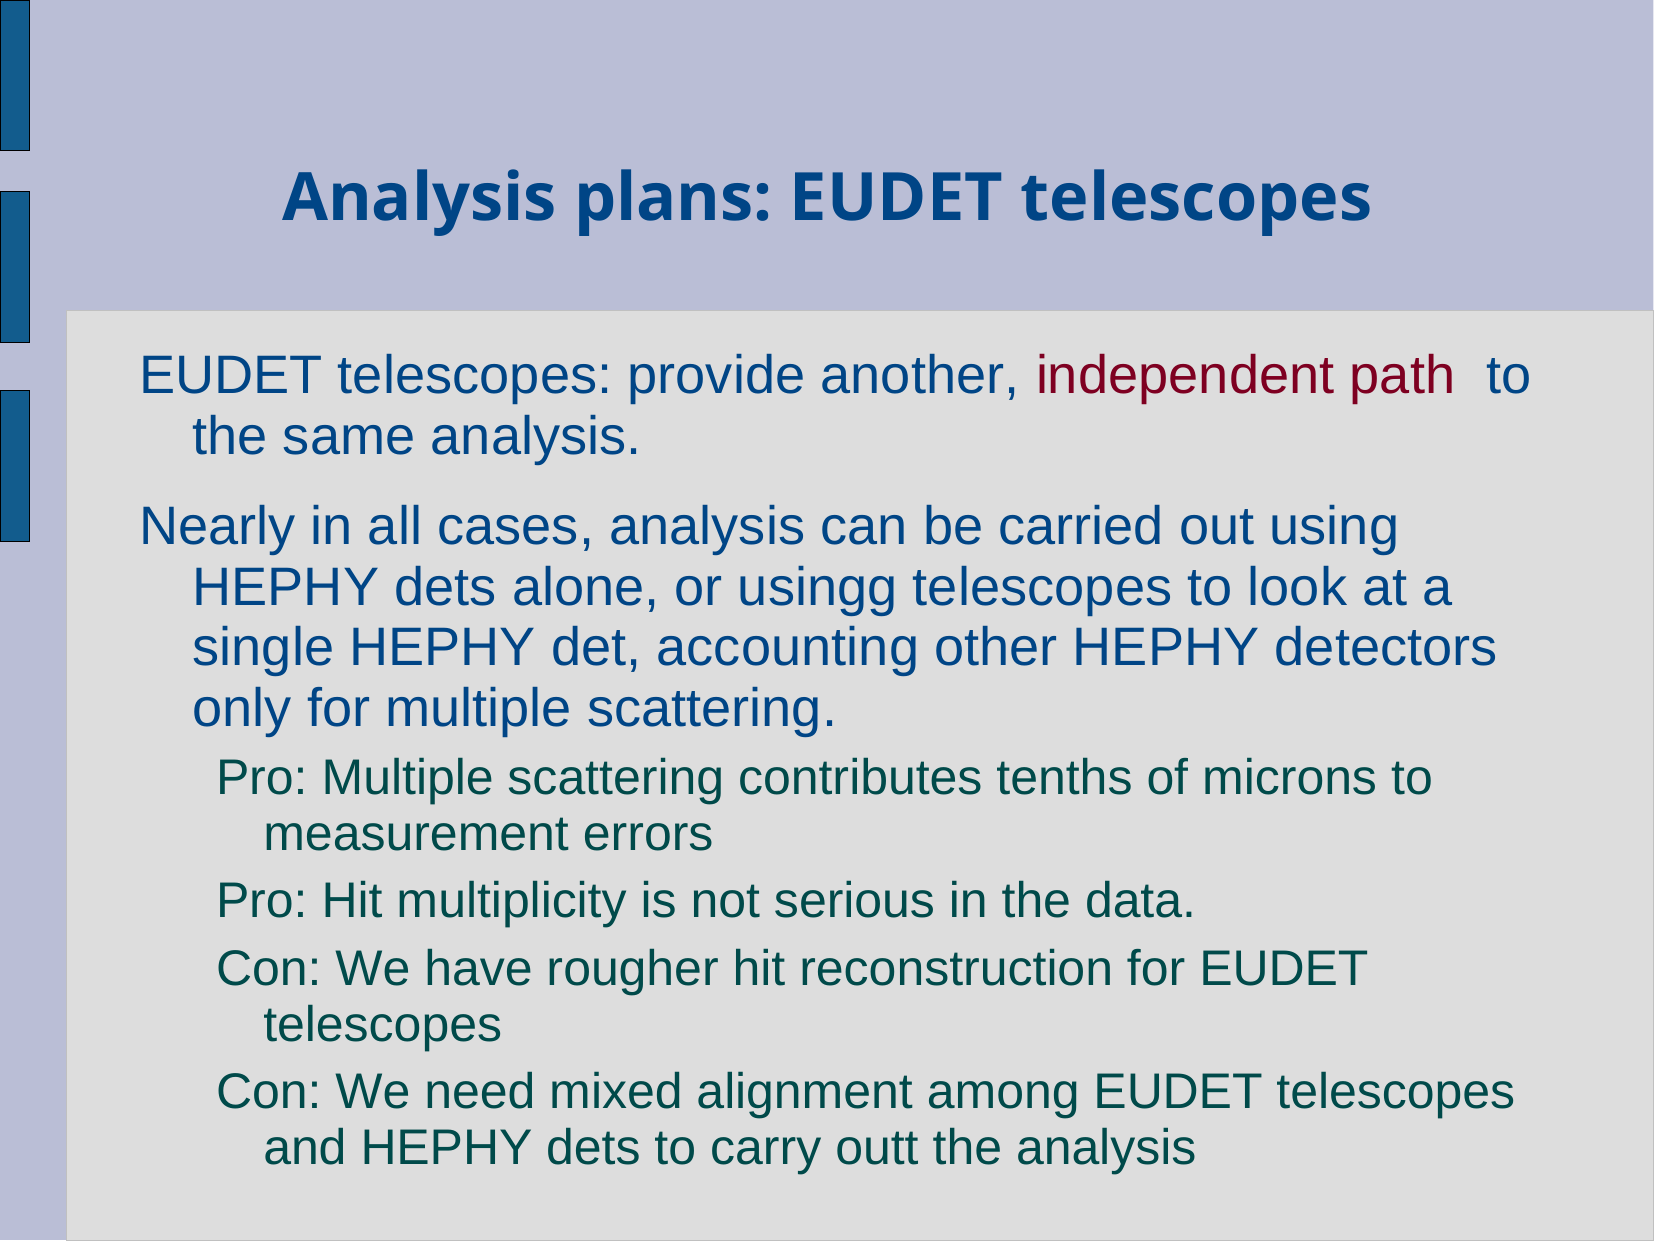

# Analysis plans: EUDET telescopes
EUDET telescopes: provide another, independent path to the same analysis.
Nearly in all cases, analysis can be carried out using HEPHY dets alone, or usingg telescopes to look at a single HEPHY det, accounting other HEPHY detectors only for multiple scattering.
Pro: Multiple scattering contributes tenths of microns to measurement errors
Pro: Hit multiplicity is not serious in the data.
Con: We have rougher hit reconstruction for EUDET telescopes
Con: We need mixed alignment among EUDET telescopes and HEPHY dets to carry outt the analysis